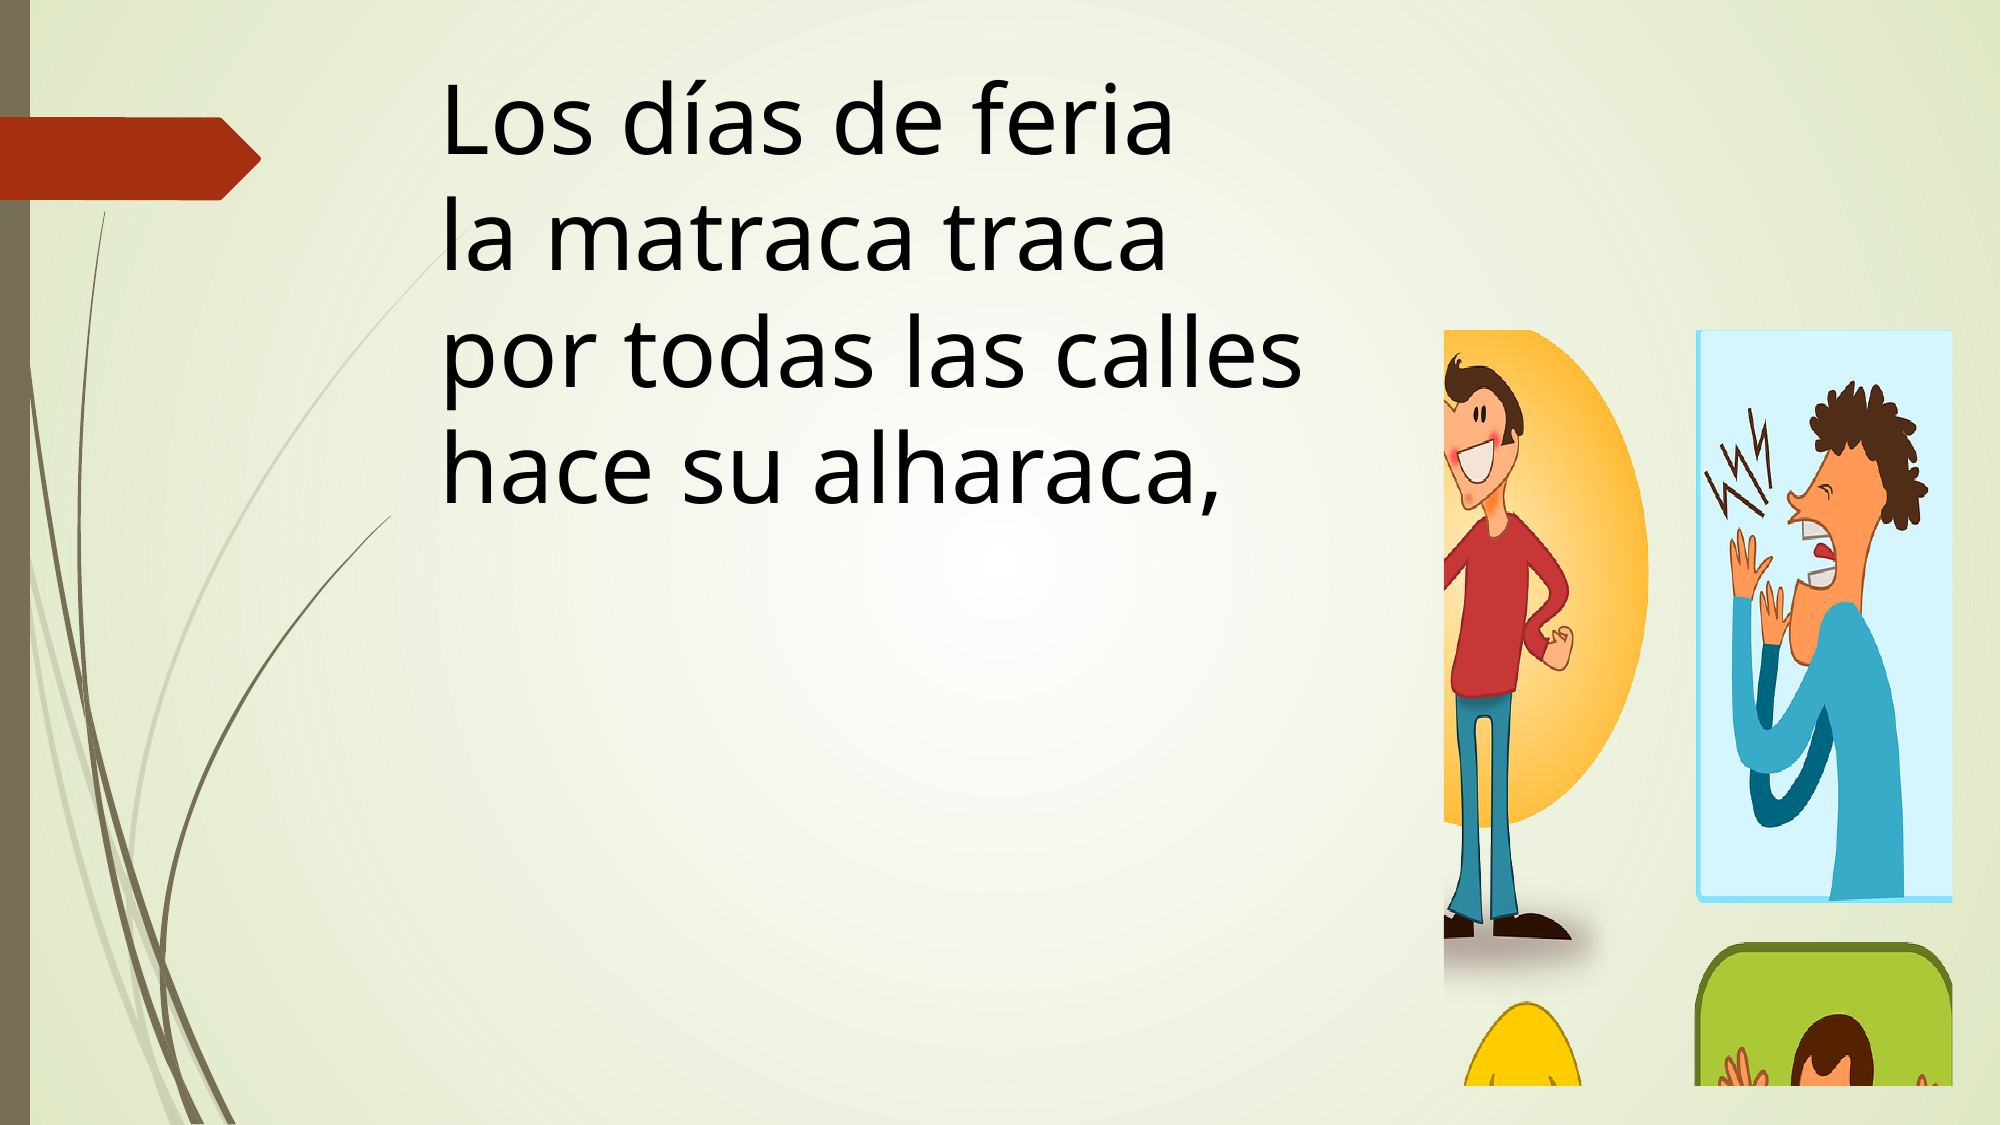

# Los días de feria la matraca traca por todas las calles hace su alharaca,